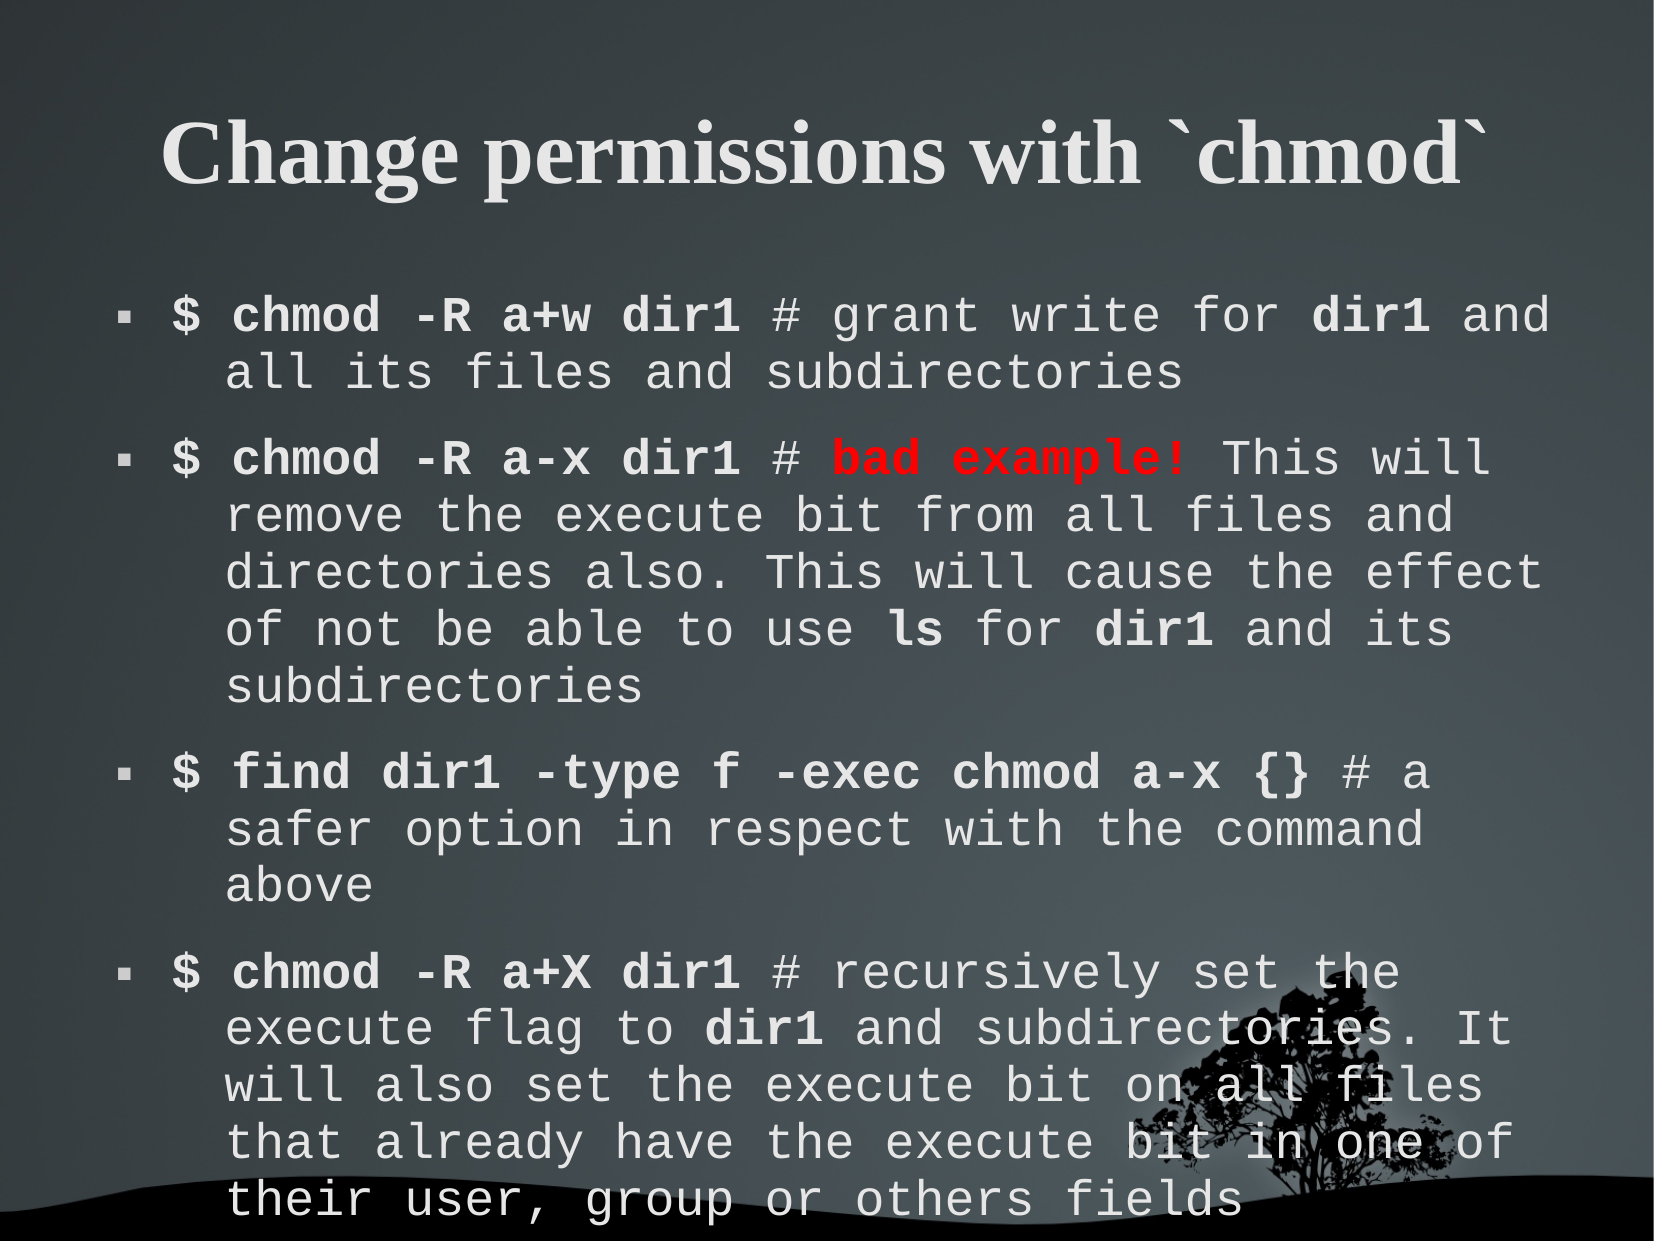

Change permissions with `chmod`
# $ chmod -R a+w dir1 # grant write for dir1 and all its files and subdirectories
$ chmod -R a-x dir1 # bad example! This will remove the execute bit from all files and directories also. This will cause the effect of not be able to use ls for dir1 and its subdirectories
$ find dir1 -type f -exec chmod a-x {} # a safer option in respect with the command above
$ chmod -R a+X dir1 # recursively set the execute flag to dir1 and subdirectories. It will also set the execute bit on all files that already have the execute bit in one of their user, group or others fields